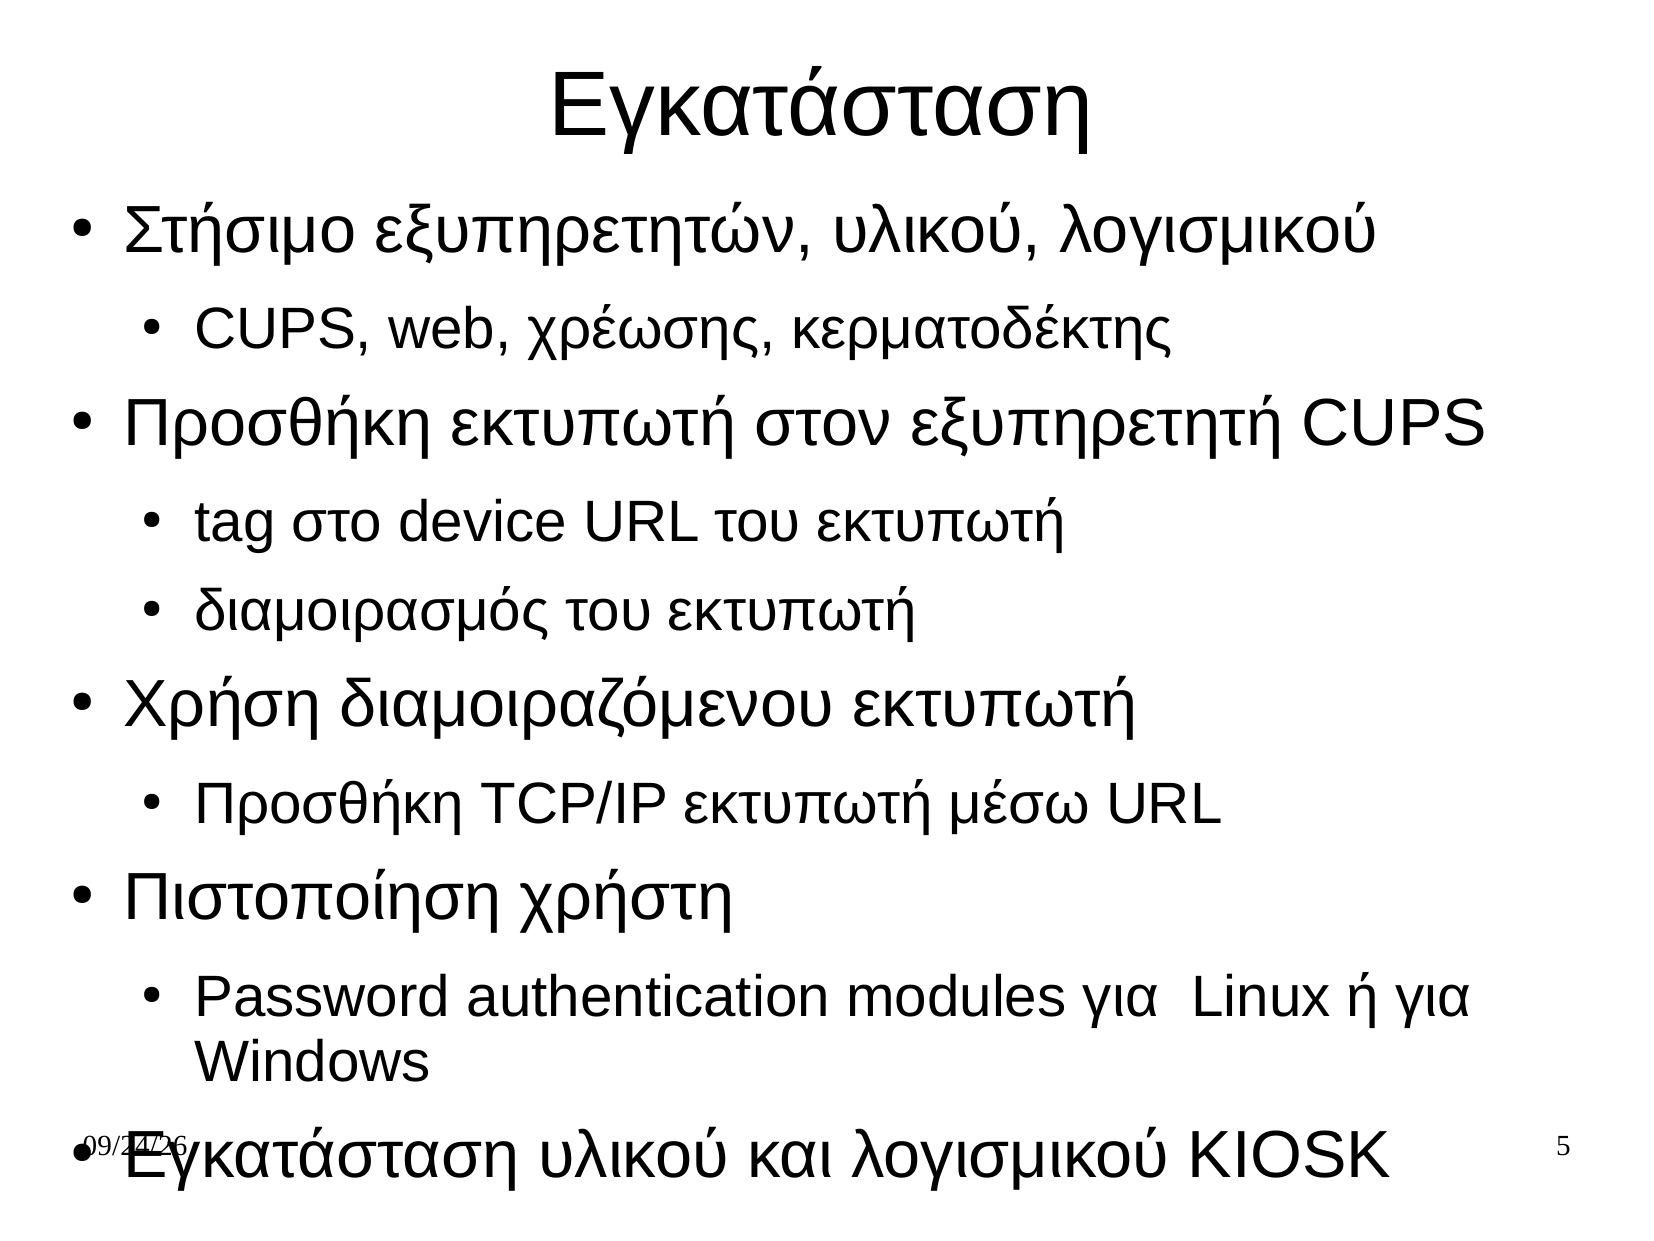

# Εγκατάσταση
Στήσιμο εξυπηρετητών, υλικού, λογισμικού
CUPS, web, χρέωσης, κερματοδέκτης
Προσθήκη εκτυπωτή στον εξυπηρετητή CUPS
tag στο device URL του εκτυπωτή
διαμοιρασμός του εκτυπωτή
Χρήση διαμοιραζόμενου εκτυπωτή
Προσθήκη TCP/IP εκτυπωτή μέσω URL
Πιστοποίηση χρήστη
Password authentication modules για Linux ή για Windows
Εγκατάσταση υλικού και λογισμικού KIOSK
5